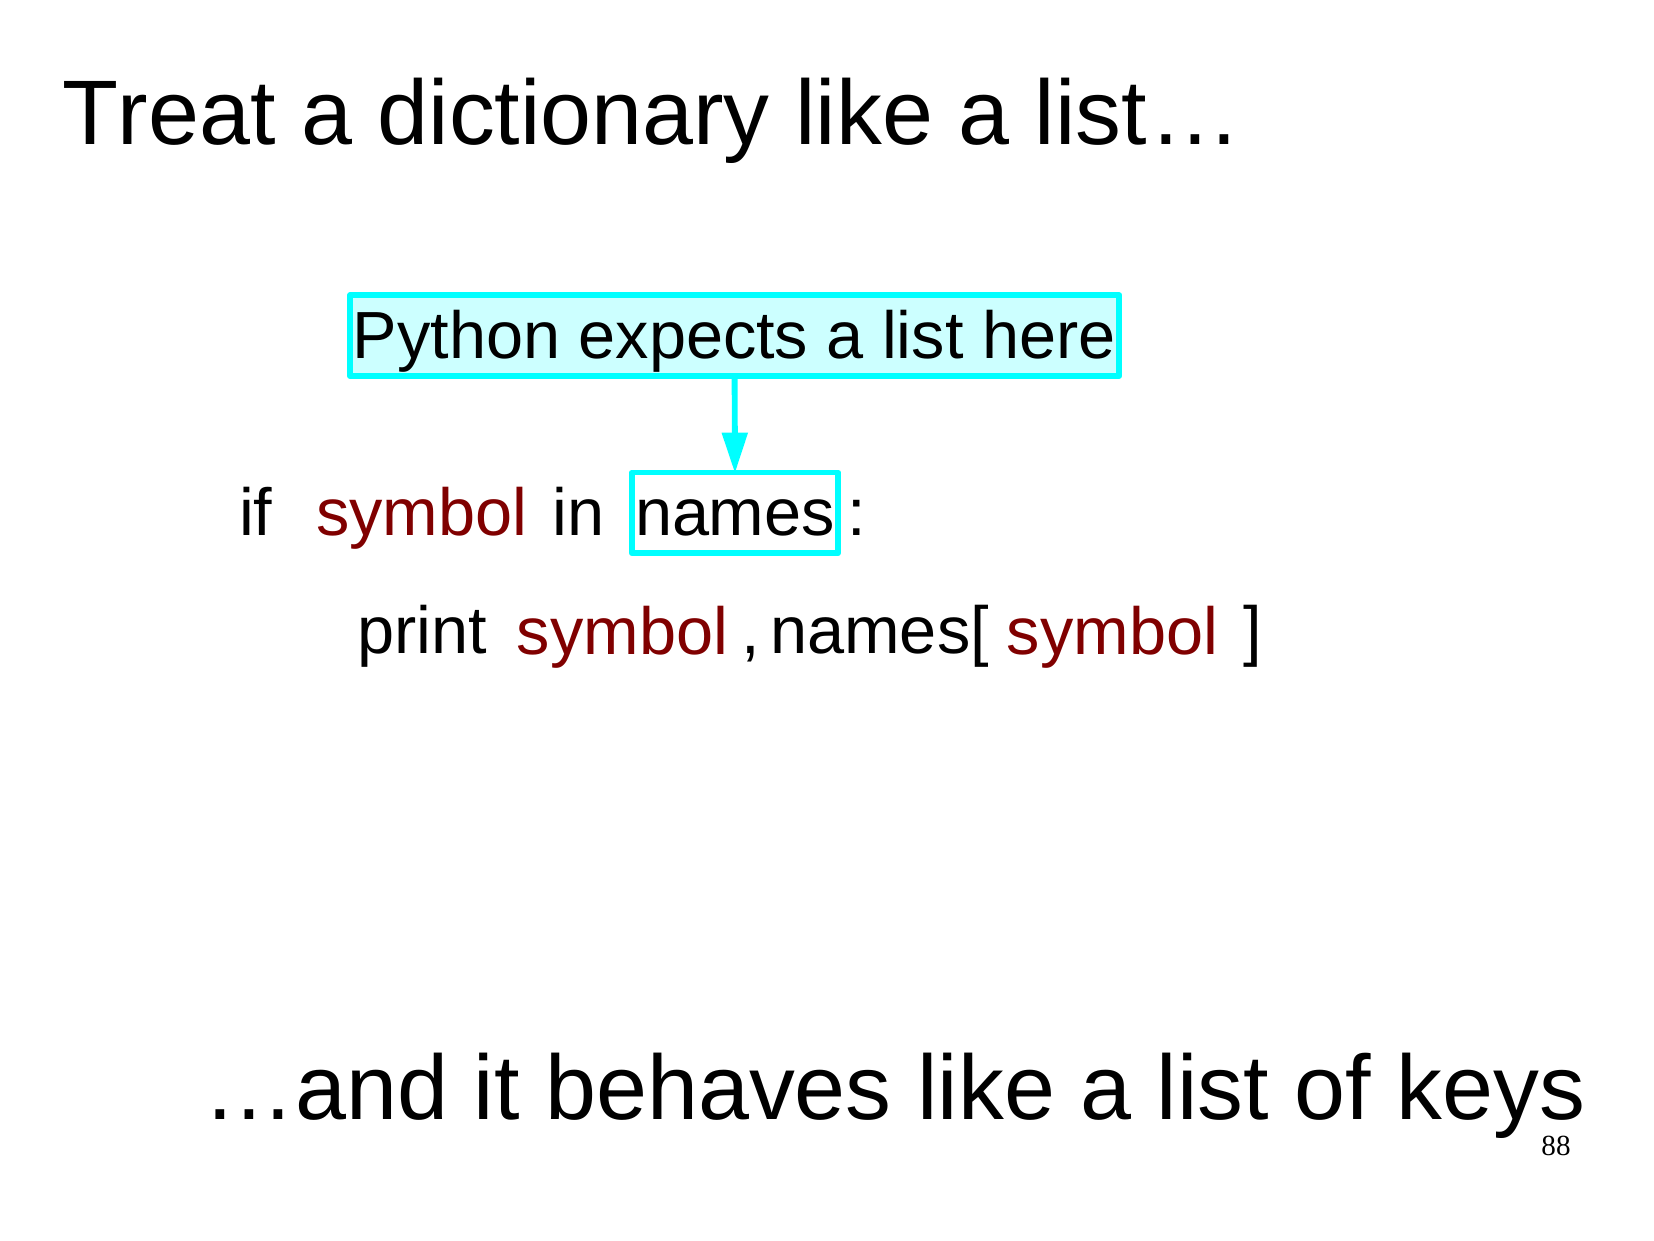

Treat a dictionary like a list…
Python expects a list here
if
symbol
in
names
:
print
,
names[
]
symbol
symbol
…and it behaves like a list of keys
88